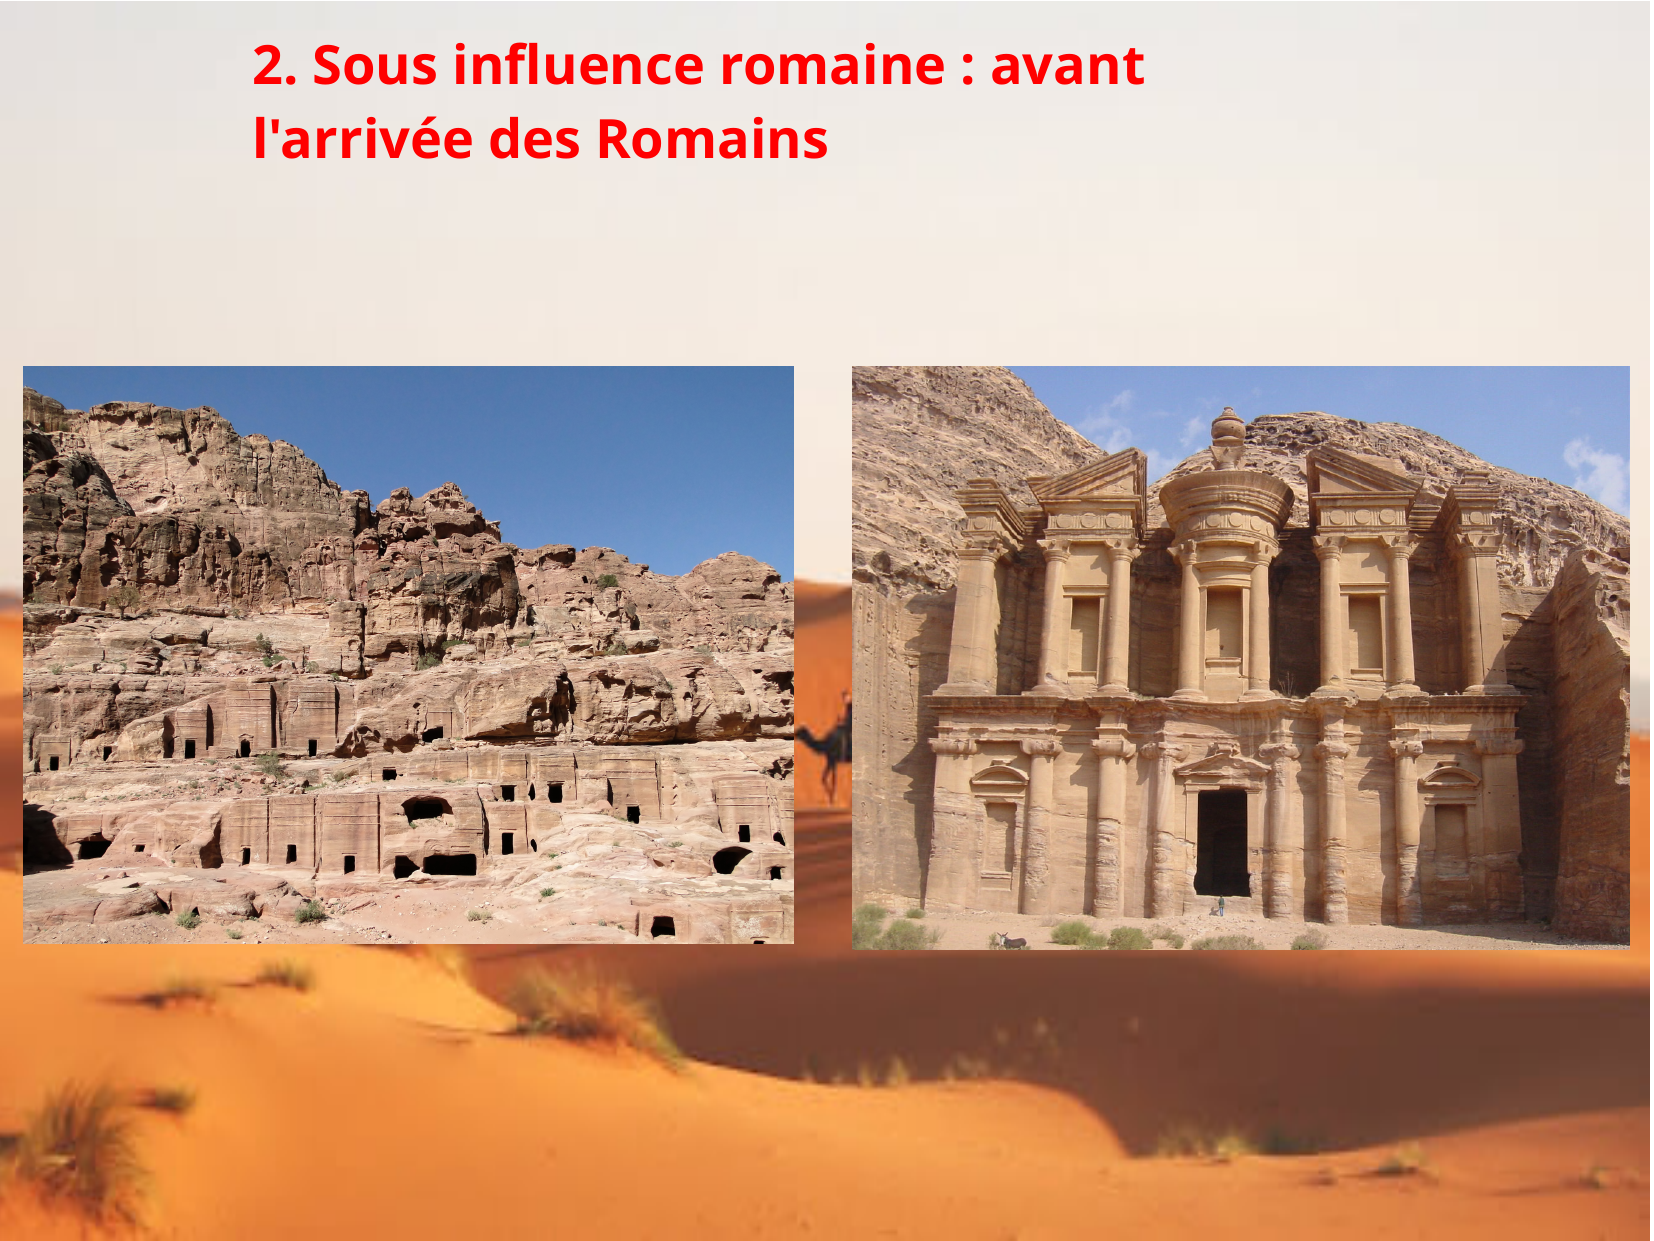

2. Sous influence romaine : avant l'arrivée des Romains